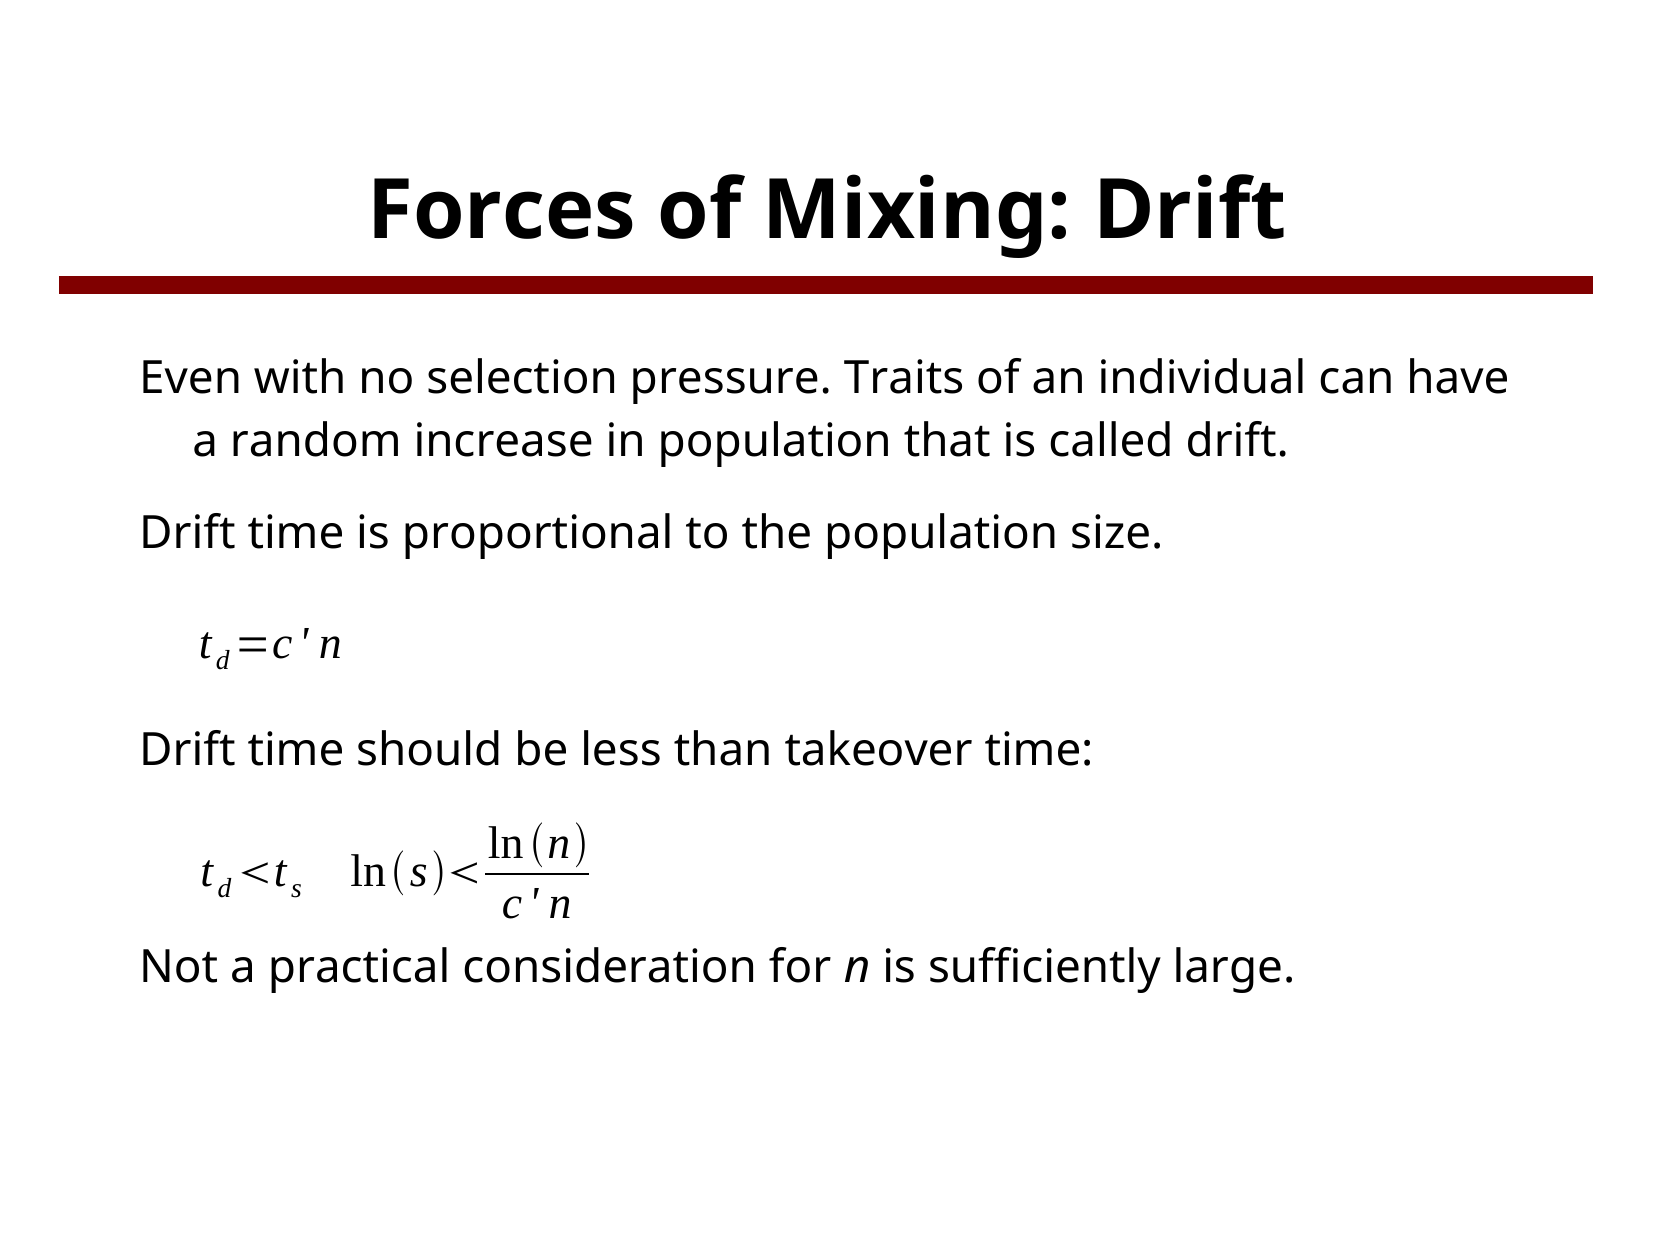

# Forces of Mixing: Drift
Even with no selection pressure. Traits of an individual can have a random increase in population that is called drift.
Drift time is proportional to the population size.
Drift time should be less than takeover time:
Not a practical consideration for n is sufficiently large.